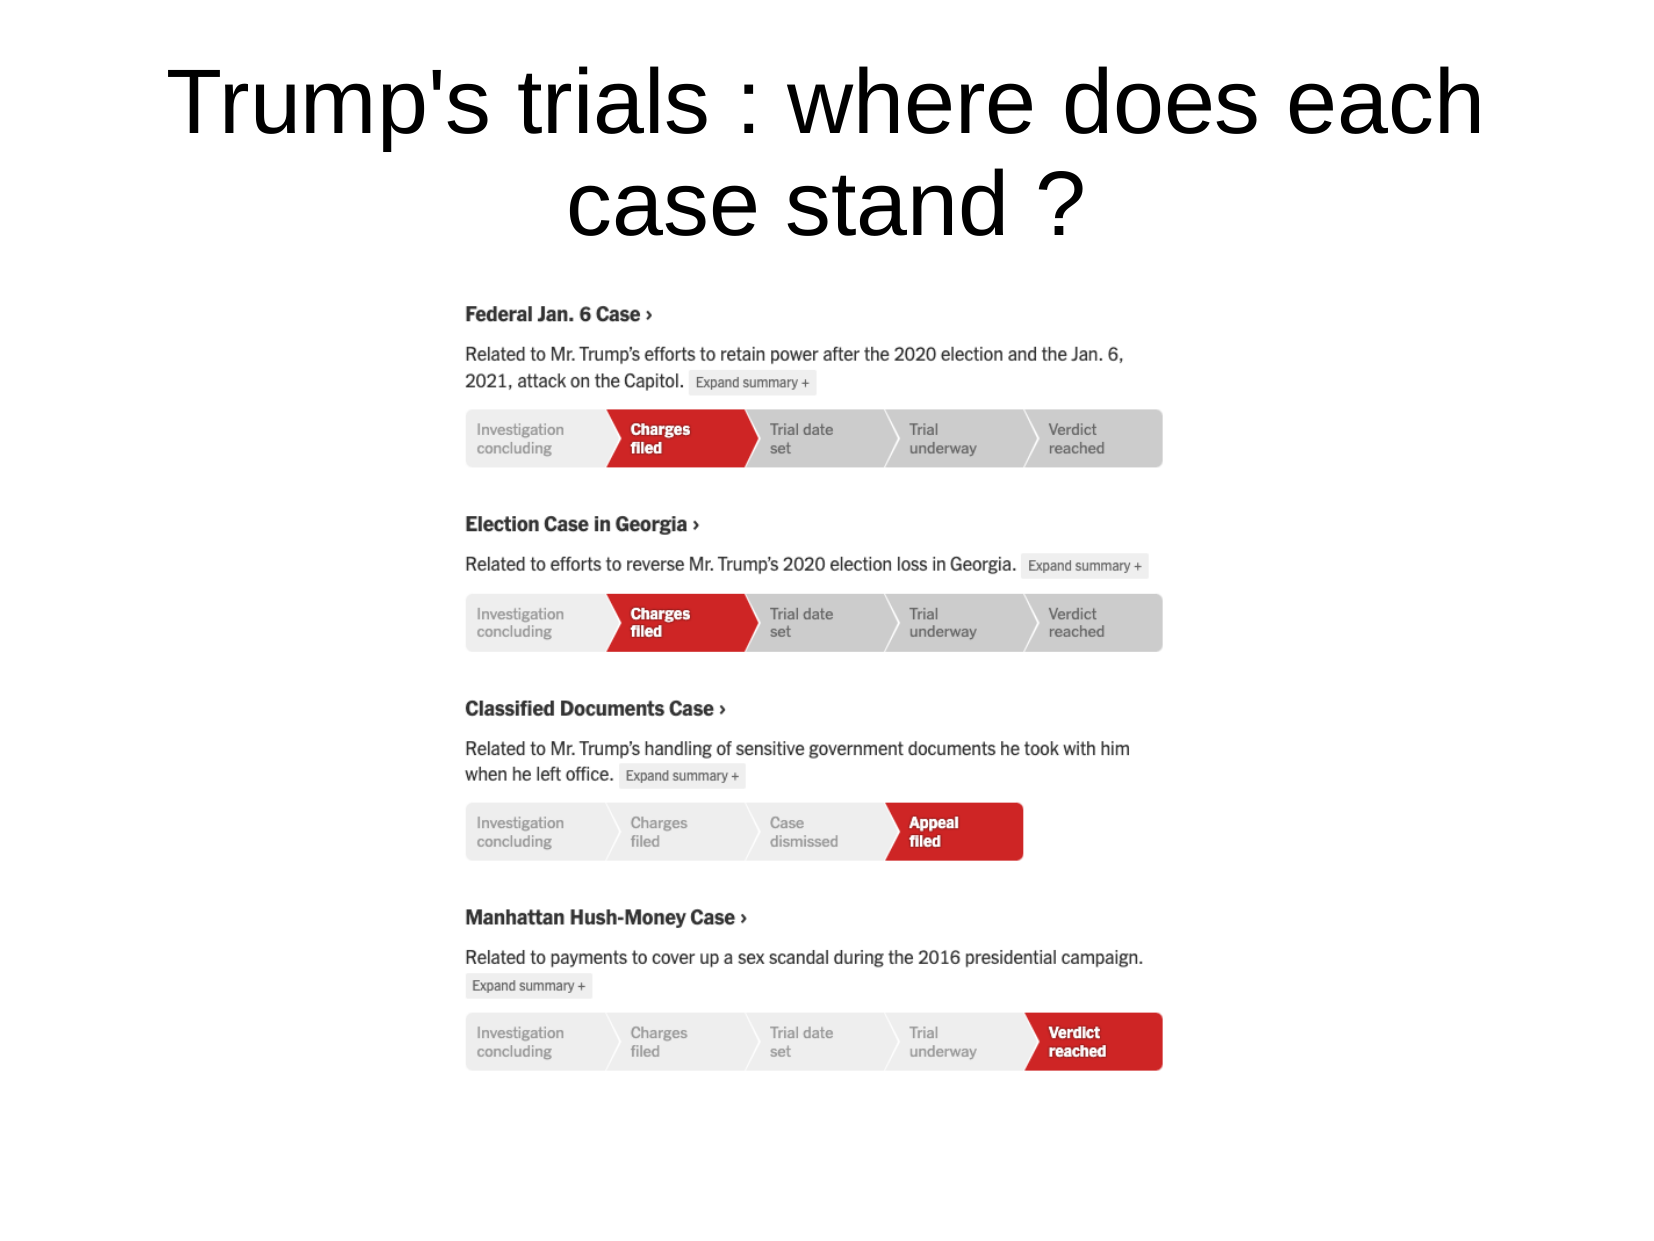

# Trump's trials : where does each case stand ?